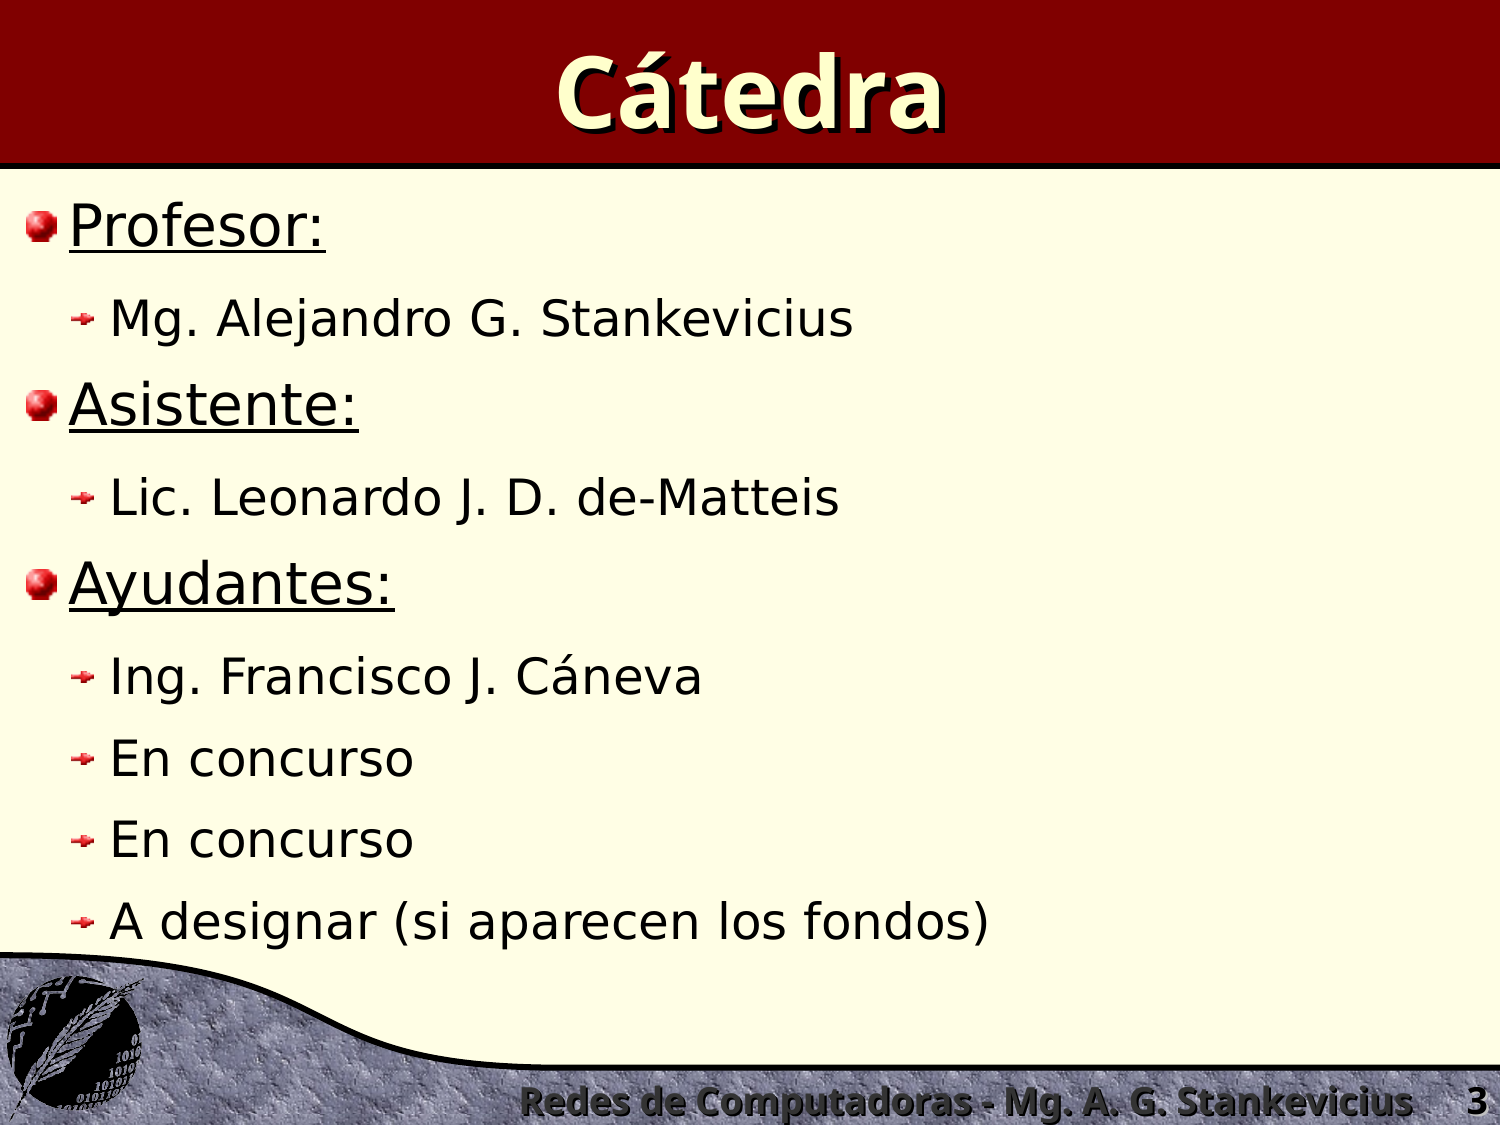

# Cátedra
Profesor:
Mg. Alejandro G. Stankevicius
Asistente:
Lic. Leonardo J. D. de-Matteis
Ayudantes:
Ing. Francisco J. Cáneva
En concurso
En concurso
A designar (si aparecen los fondos)
3